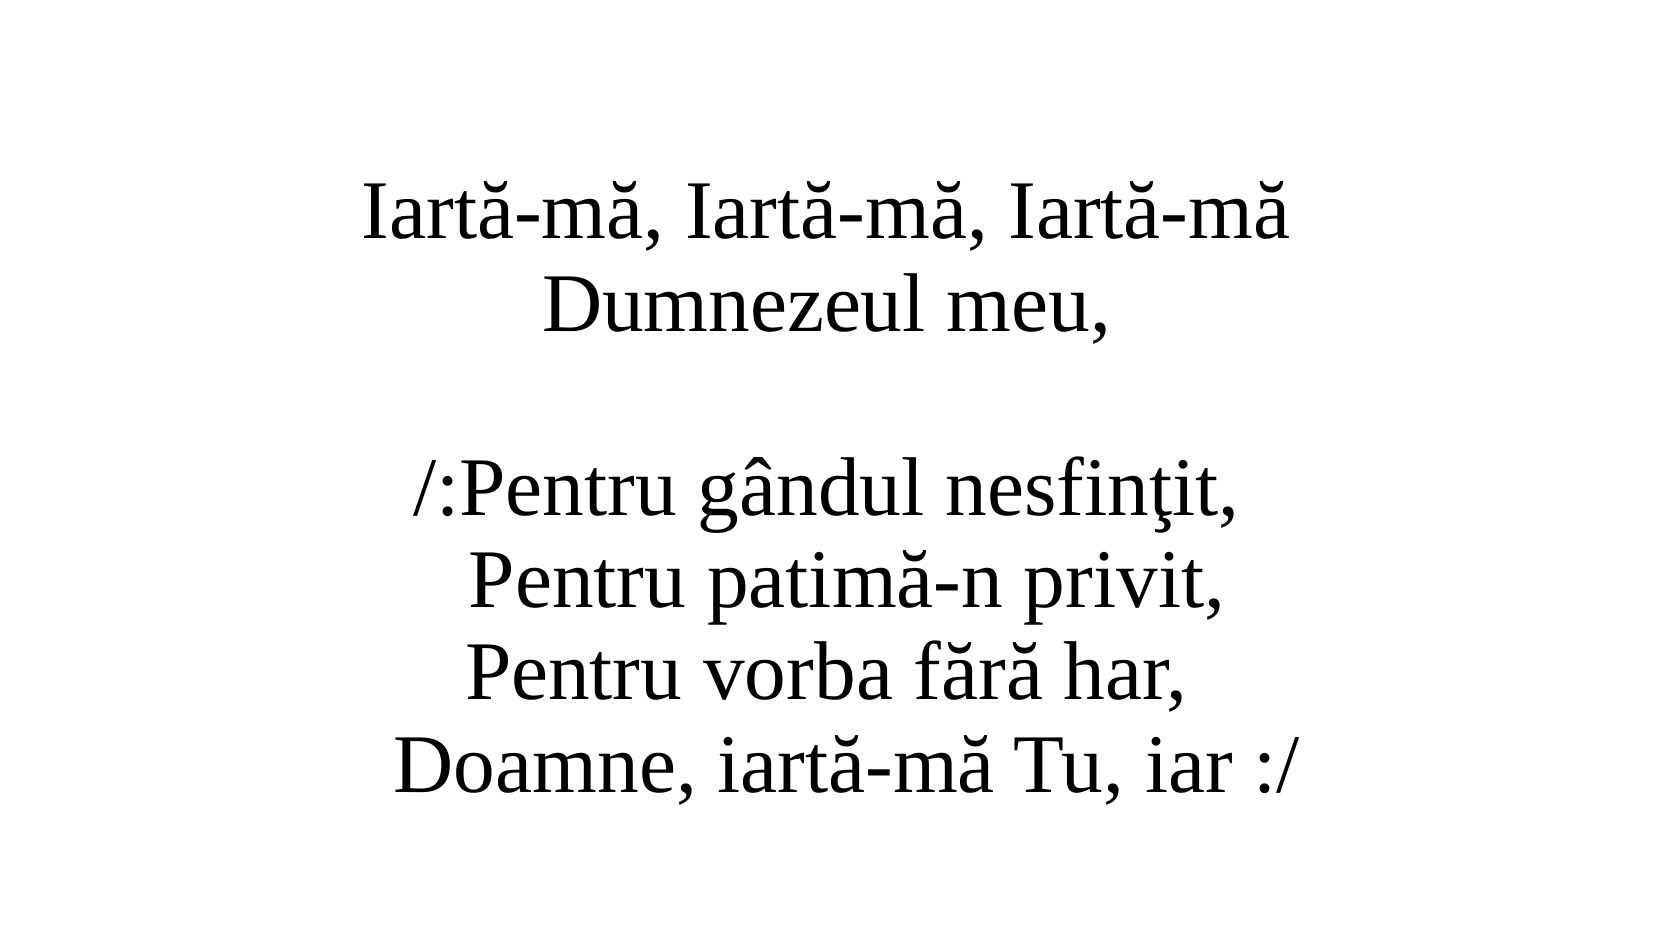

# Iartă-mă, Iartă-mă, Iartă-mă
Dumnezeul meu,
/:Pentru gândul nesfinţit,
 Pentru patimă-n privit,
Pentru vorba fără har,
 Doamne, iartă-mă Tu, iar :/